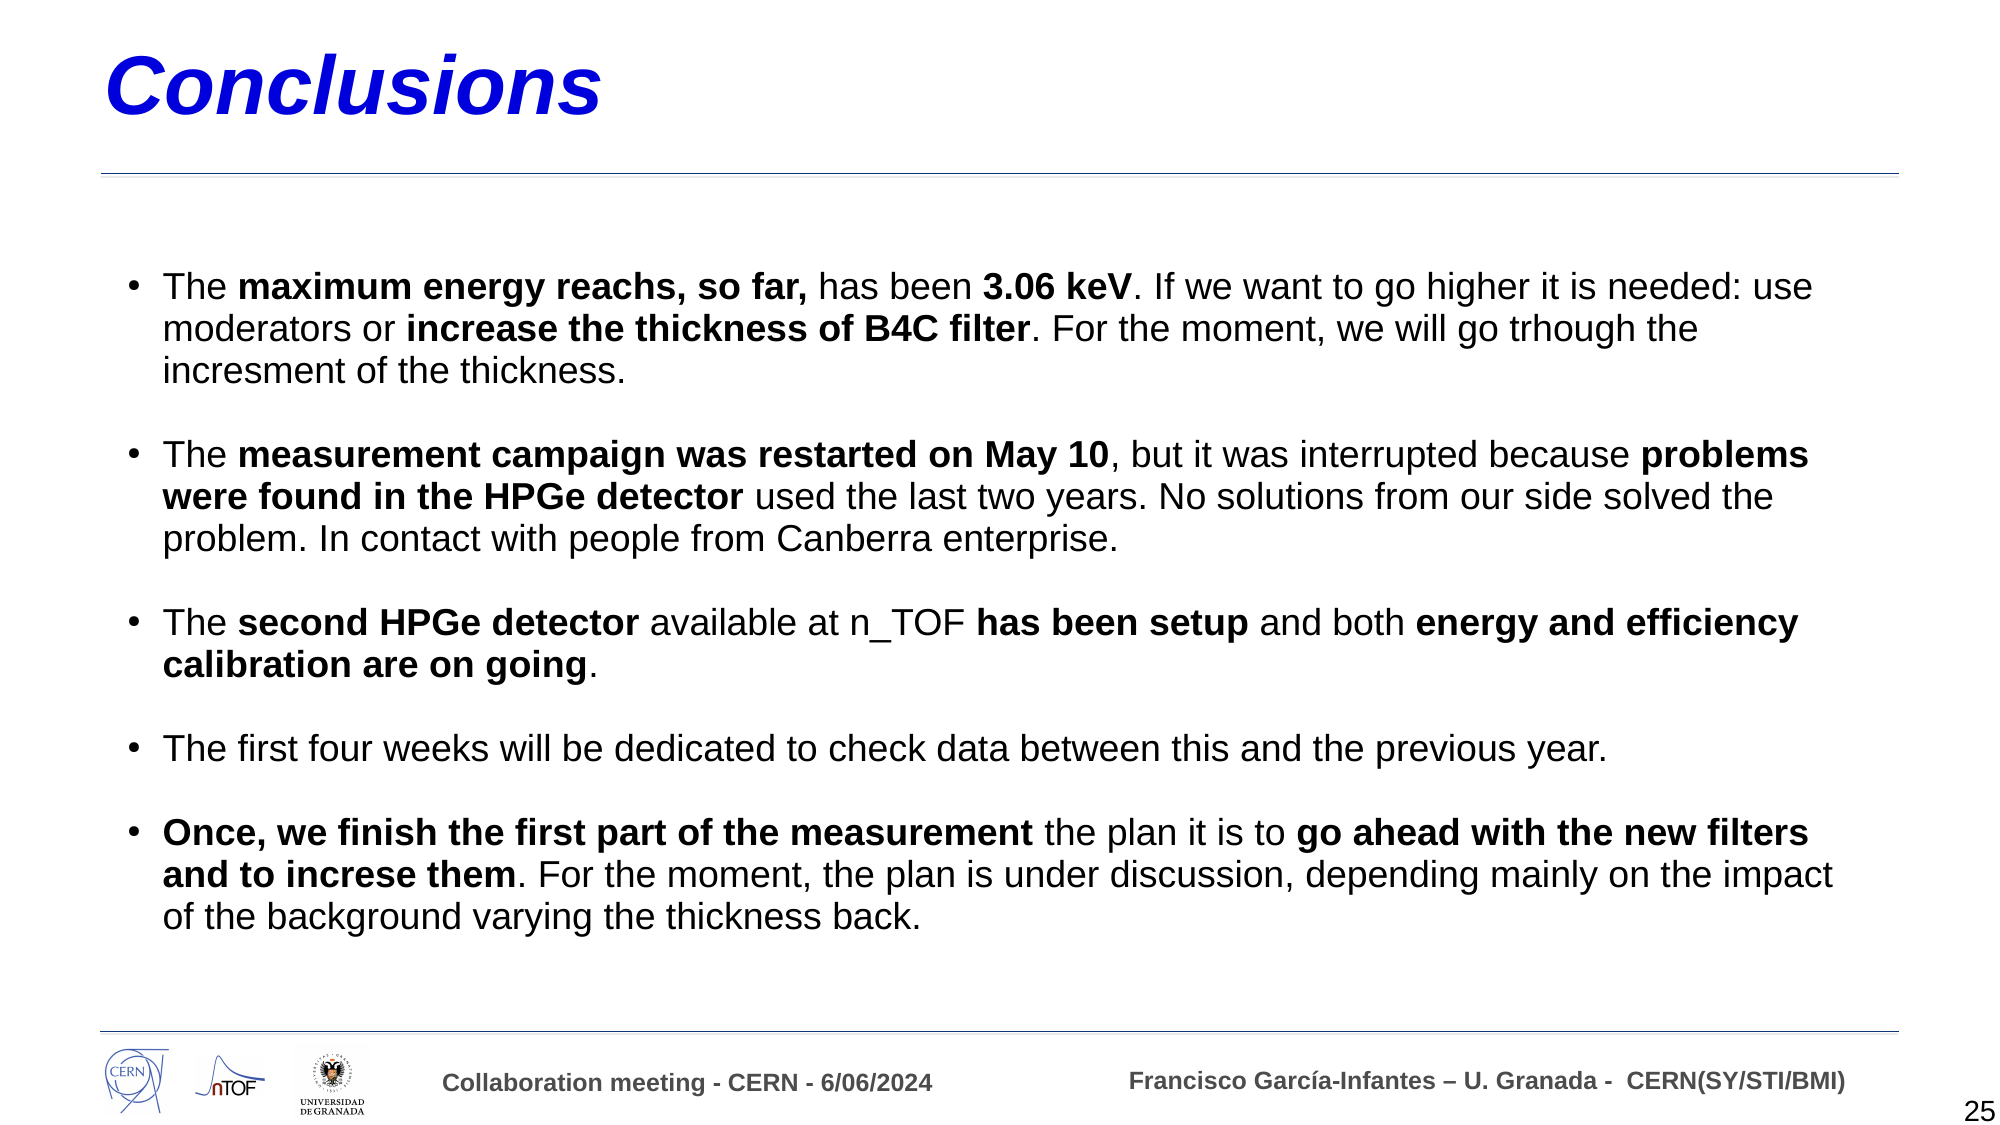

Conclusions
The maximum energy reachs, so far, has been 3.06 keV. If we want to go higher it is needed: use moderators or increase the thickness of B4C filter. For the moment, we will go trhough the incresment of the thickness.
The measurement campaign was restarted on May 10, but it was interrupted because problems were found in the HPGe detector used the last two years. No solutions from our side solved the problem. In contact with people from Canberra enterprise.
The second HPGe detector available at n_TOF has been setup and both energy and efficiency calibration are on going.
The first four weeks will be dedicated to check data between this and the previous year.
Once, we finish the first part of the measurement the plan it is to go ahead with the new filters and to increse them. For the moment, the plan is under discussion, depending mainly on the impact of the background varying the thickness back.
Francisco García-Infantes – U. Granada - CERN(SY/STI/BMI)
Collaboration meeting - CERN - 6/06/2024
25